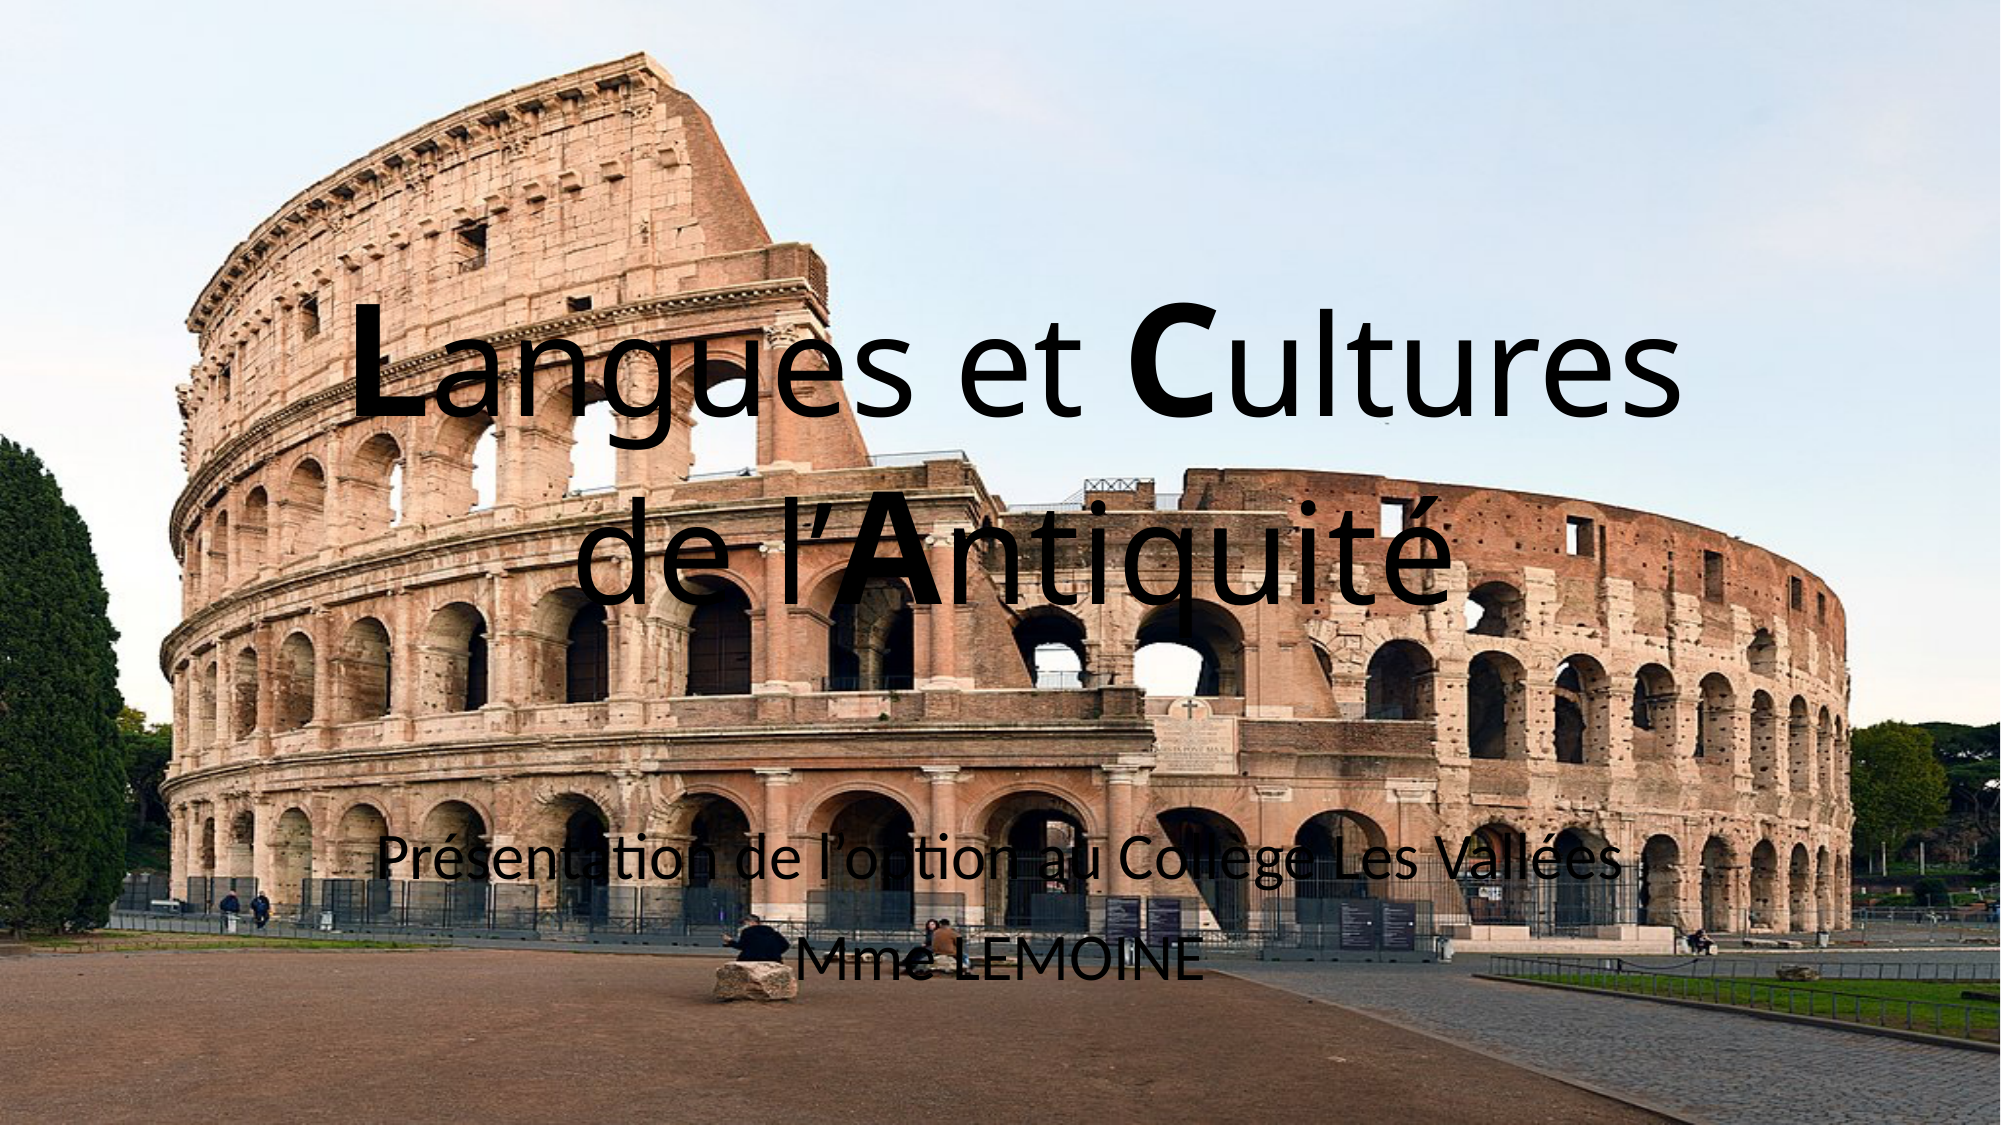

# Langues et Cultures de l’Antiquité
Présentation de l’option au Collège Les Vallées
Mme LEMOINE